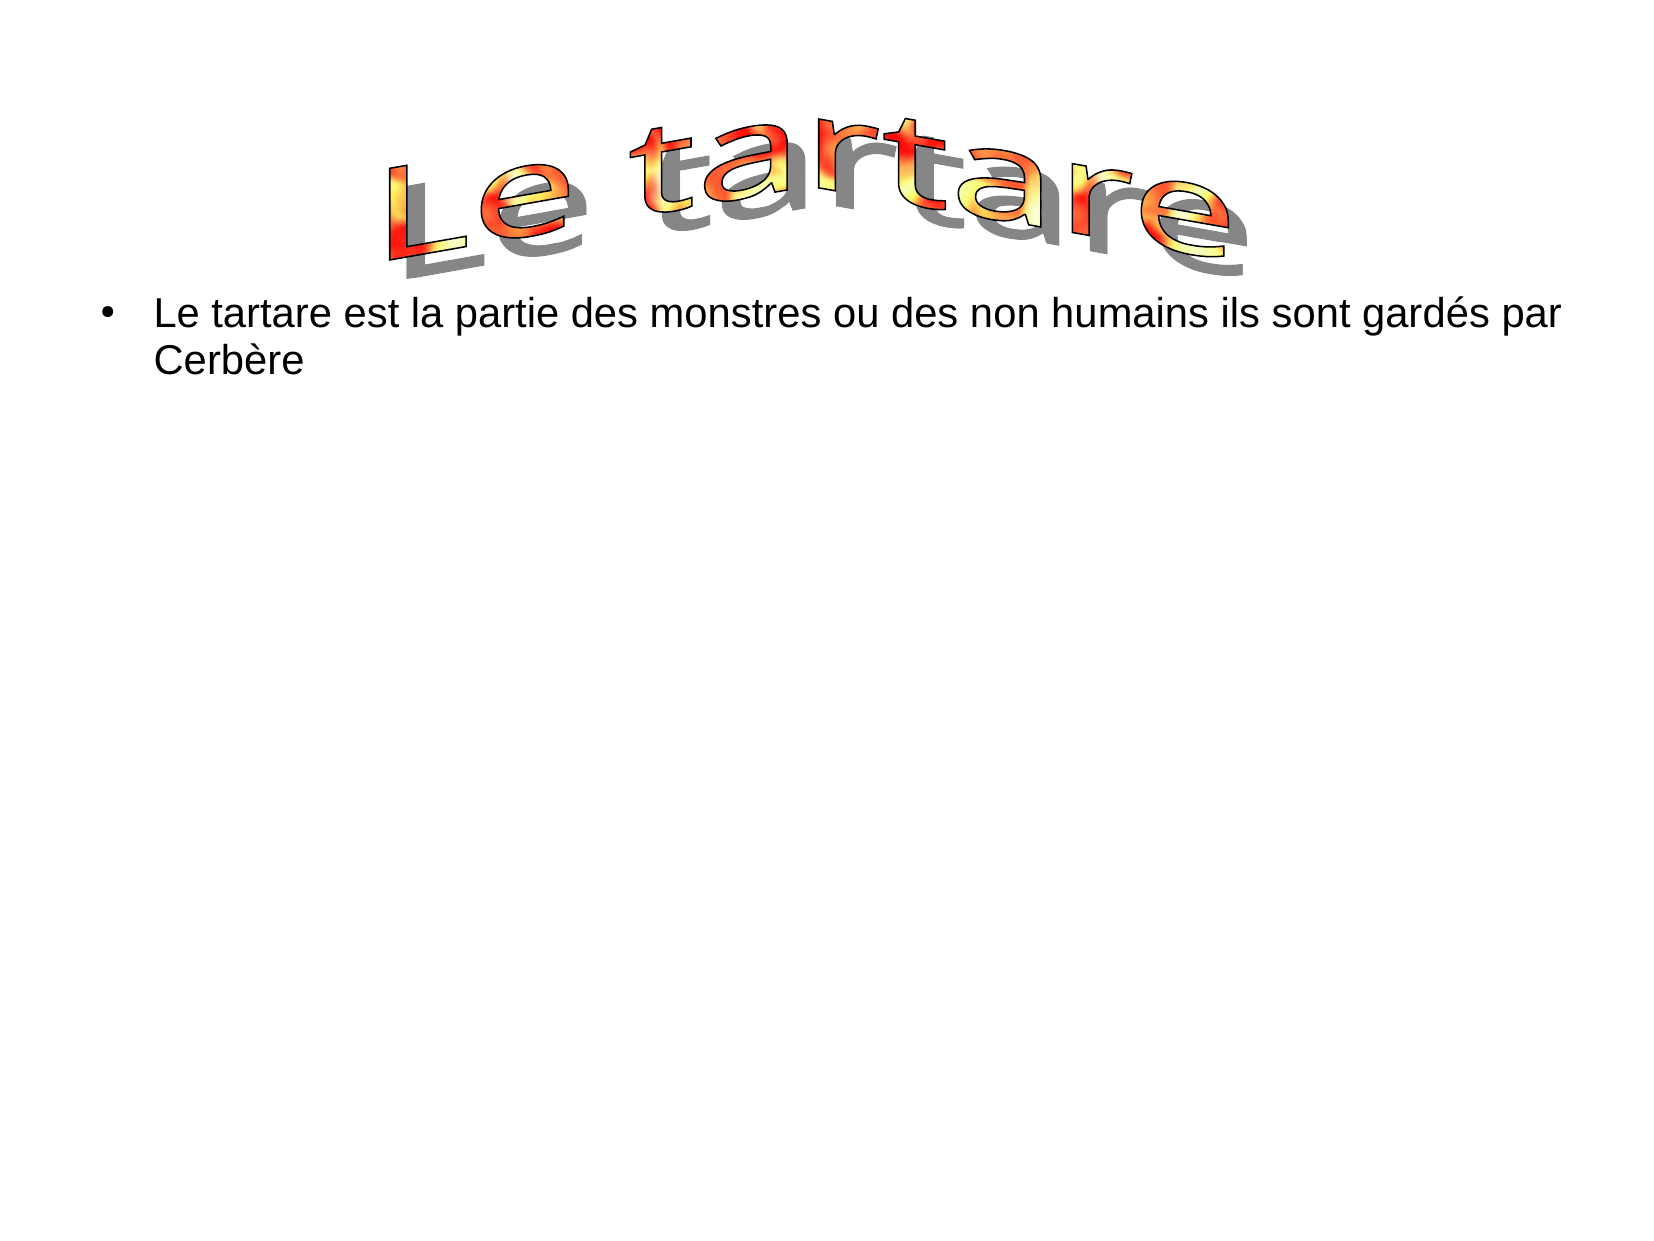

#
Le tartare
Le tartare est la partie des monstres ou des non humains ils sont gardés par Cerbère